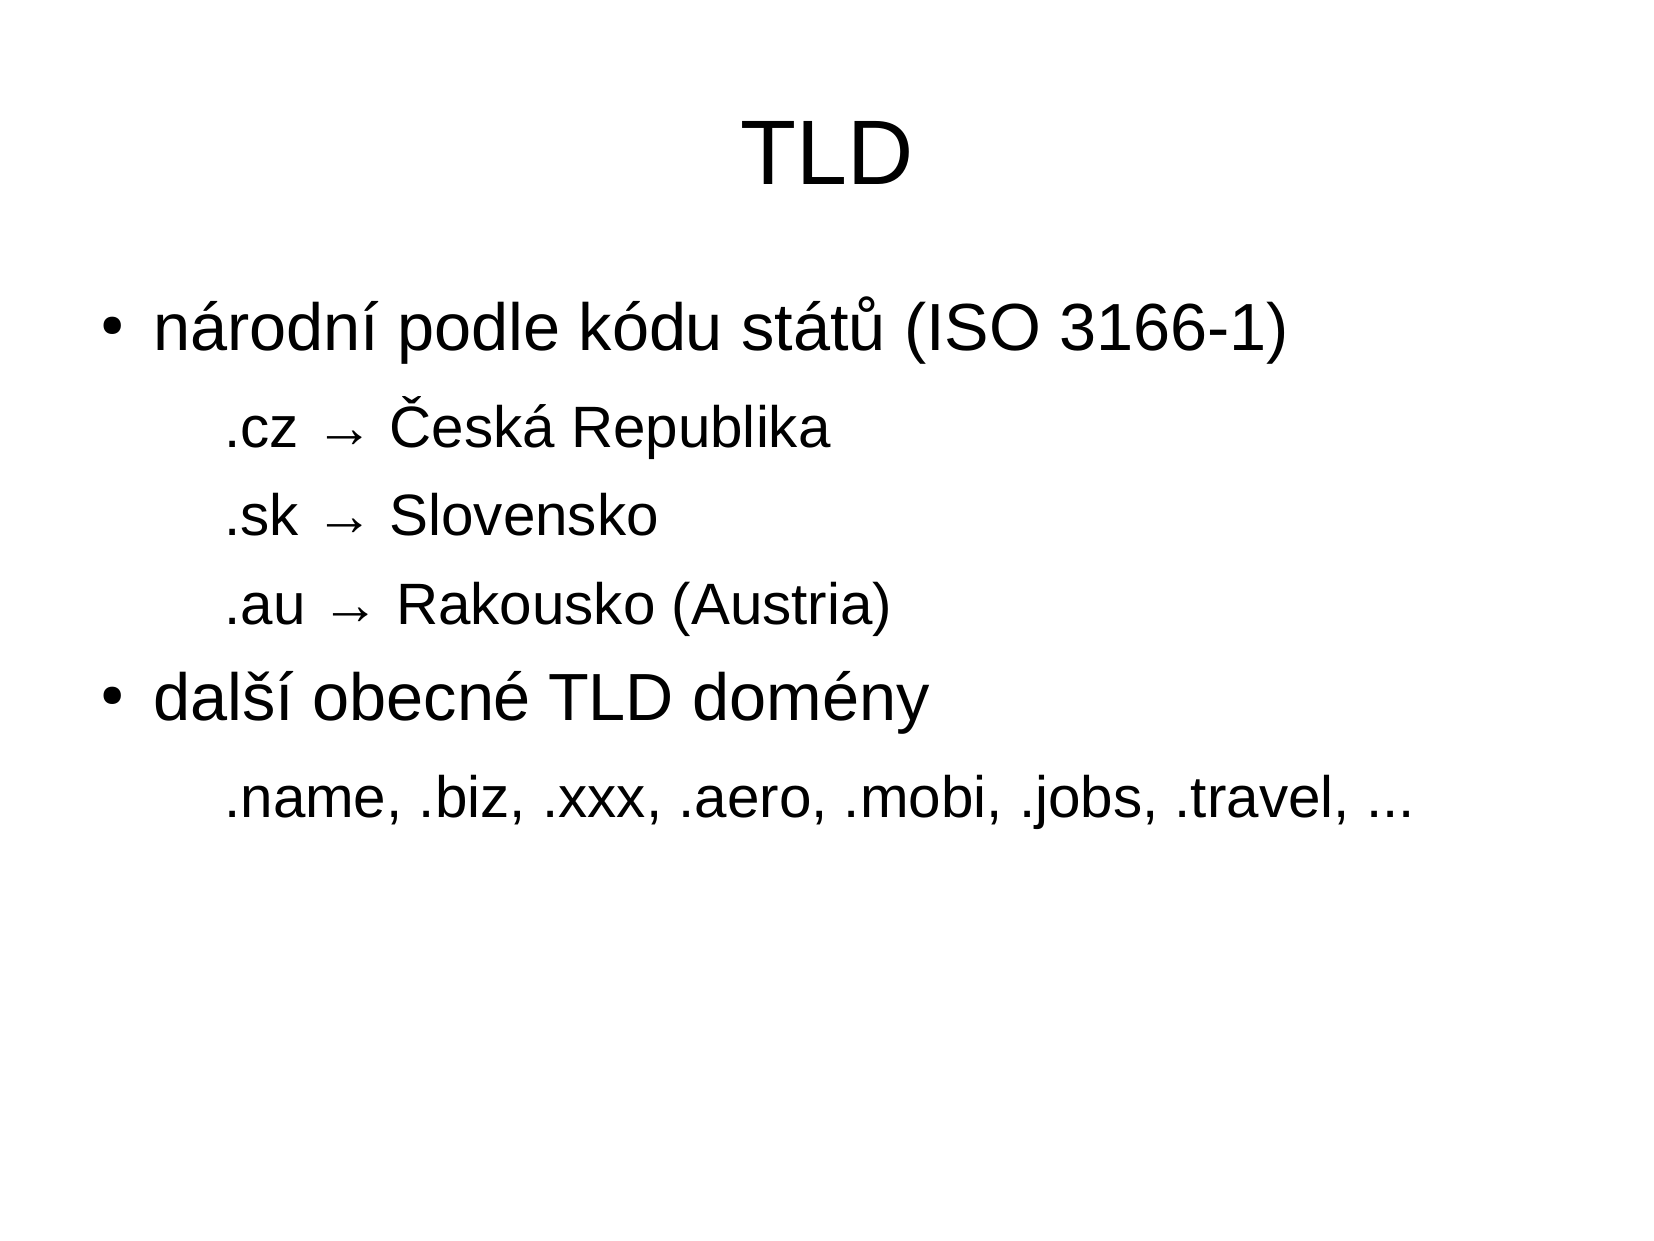

# TLD
národní podle kódu států (ISO 3166-1)
.cz → Česká Republika
.sk → Slovensko
.au → Rakousko (Austria)
další obecné TLD domény
.name, .biz, .xxx, .aero, .mobi, .jobs, .travel, ...